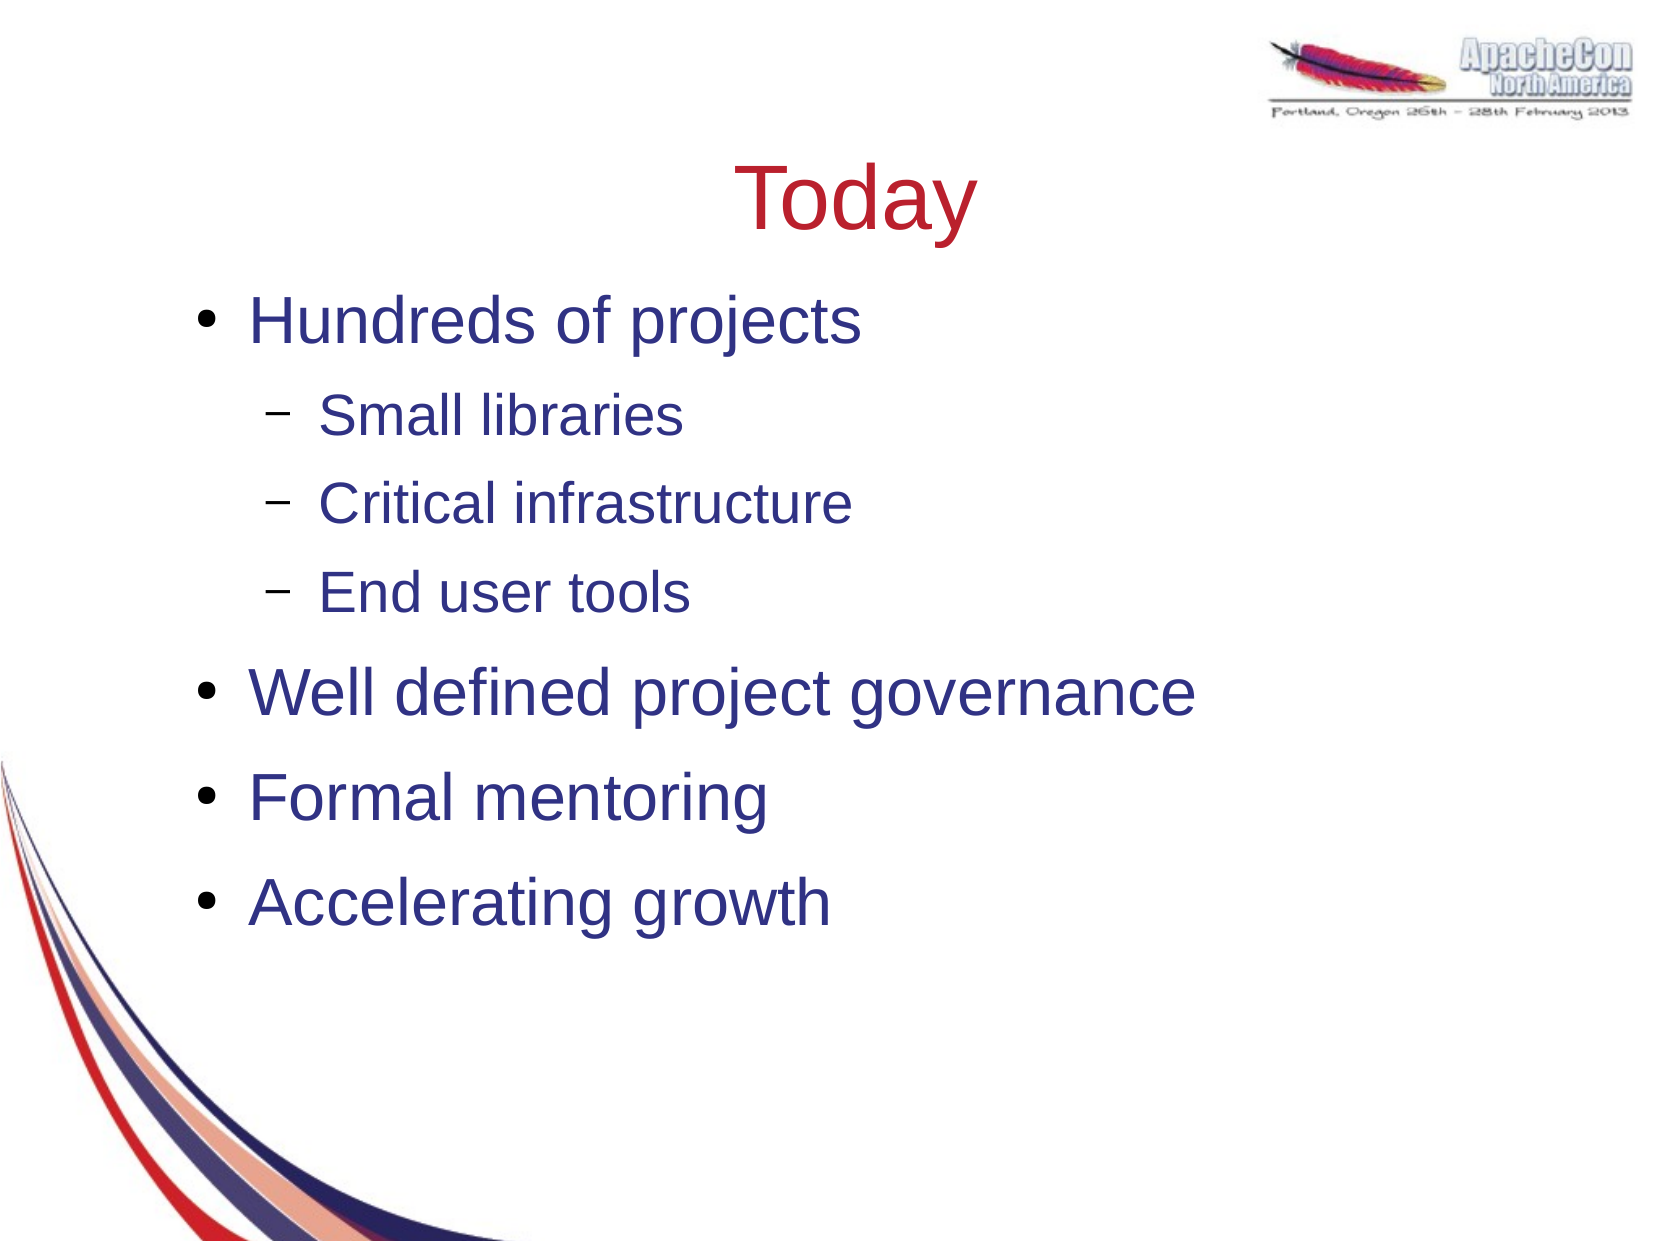

# Today
Hundreds of projects
Small libraries
Critical infrastructure
End user tools
Well defined project governance
Formal mentoring
Accelerating growth